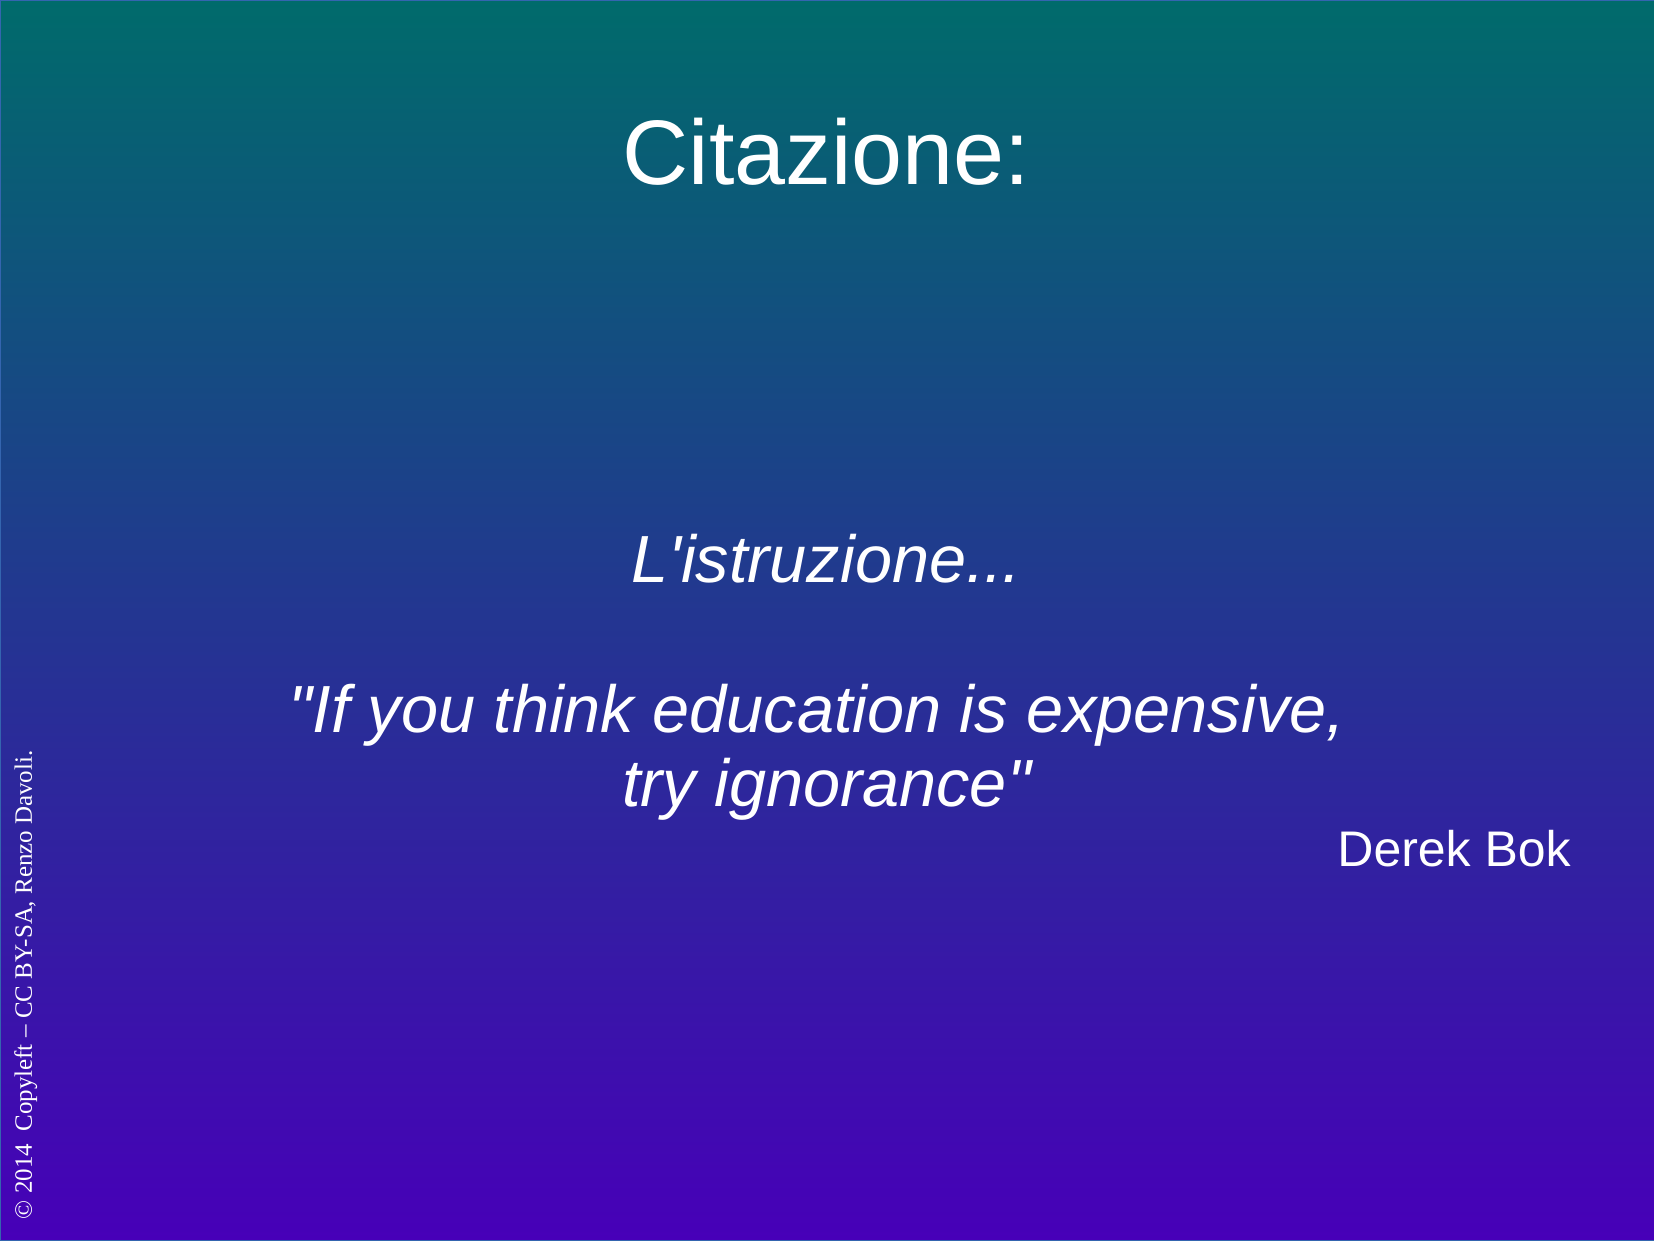

# Citazione:
L'istruzione...
"If you think education is expensive,
try ignorance"
Derek Bok